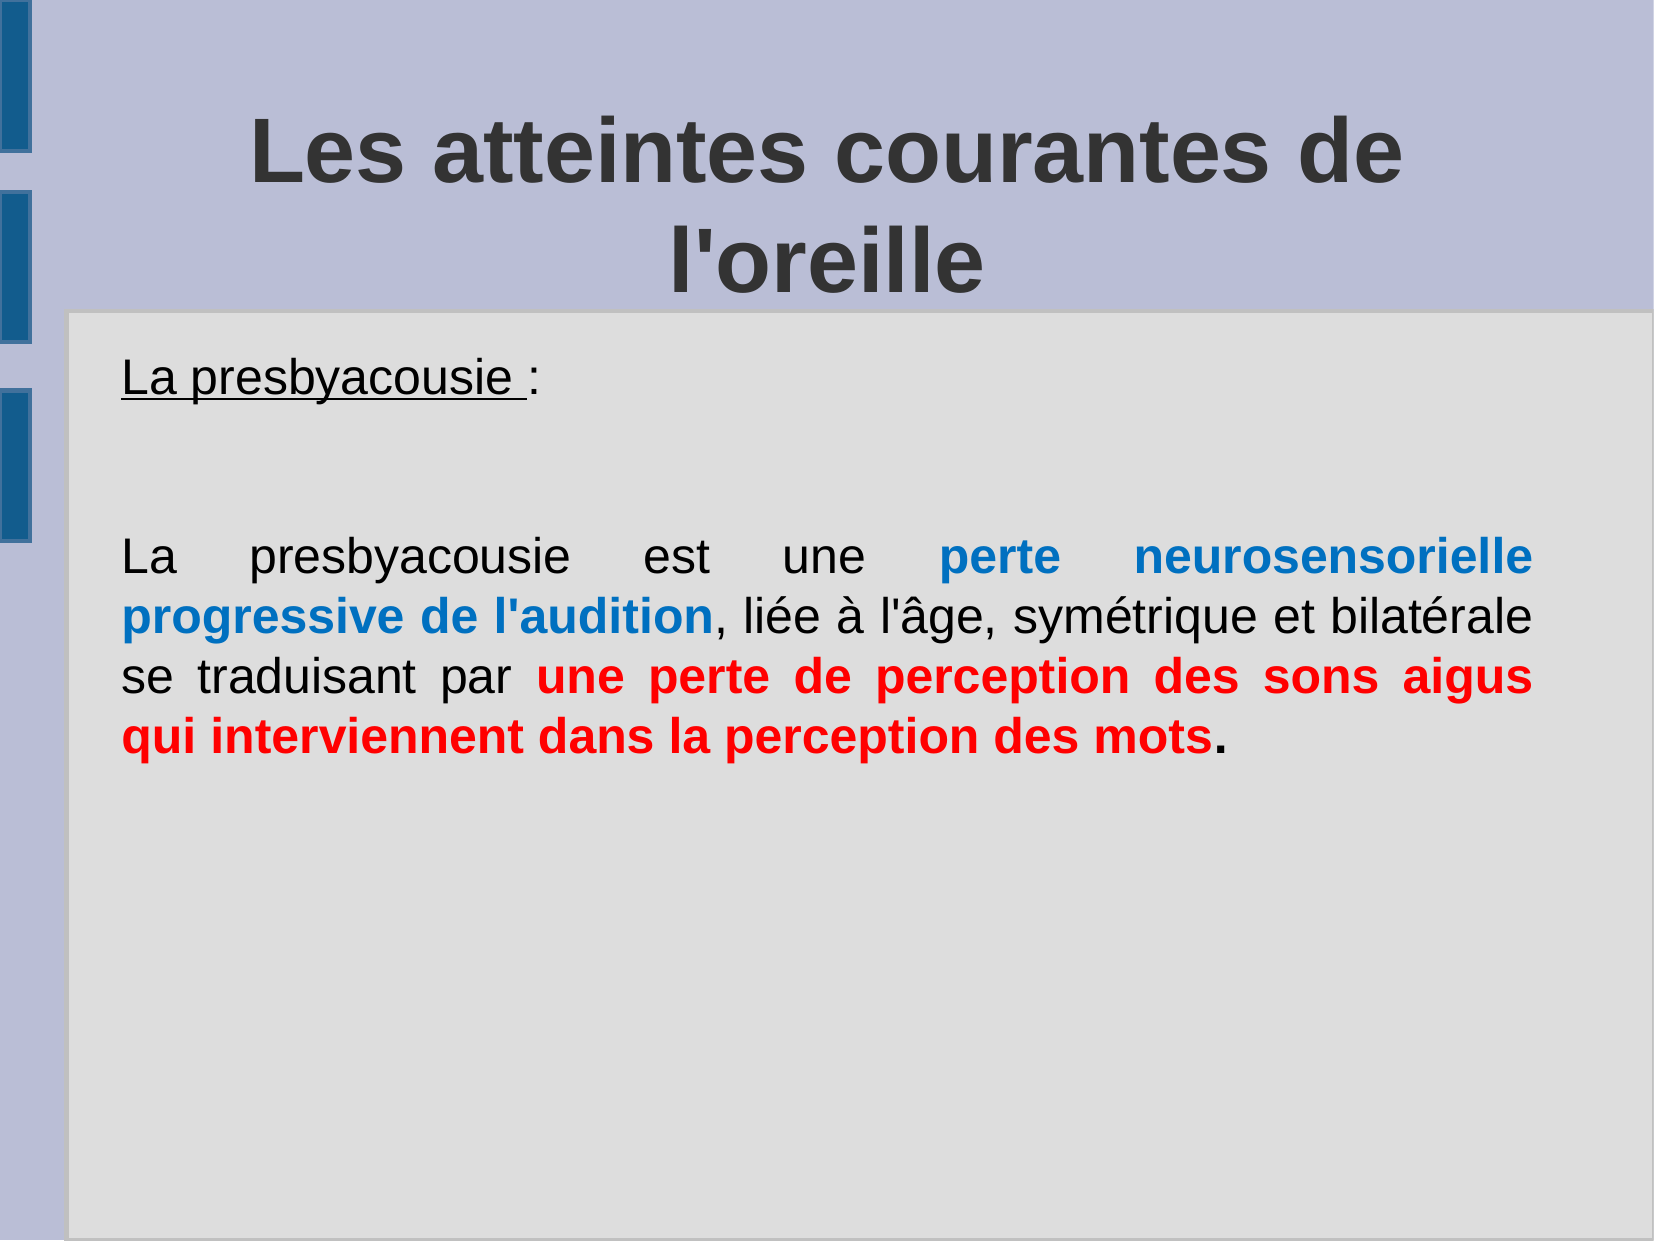

# Les atteintes courantes de l'oreille
La presbyacousie :
La presbyacousie est une perte neurosensorielle progressive de l'audition, liée à l'âge, symétrique et bilatérale se traduisant par une perte de perception des sons aigus qui interviennent dans la perception des mots.